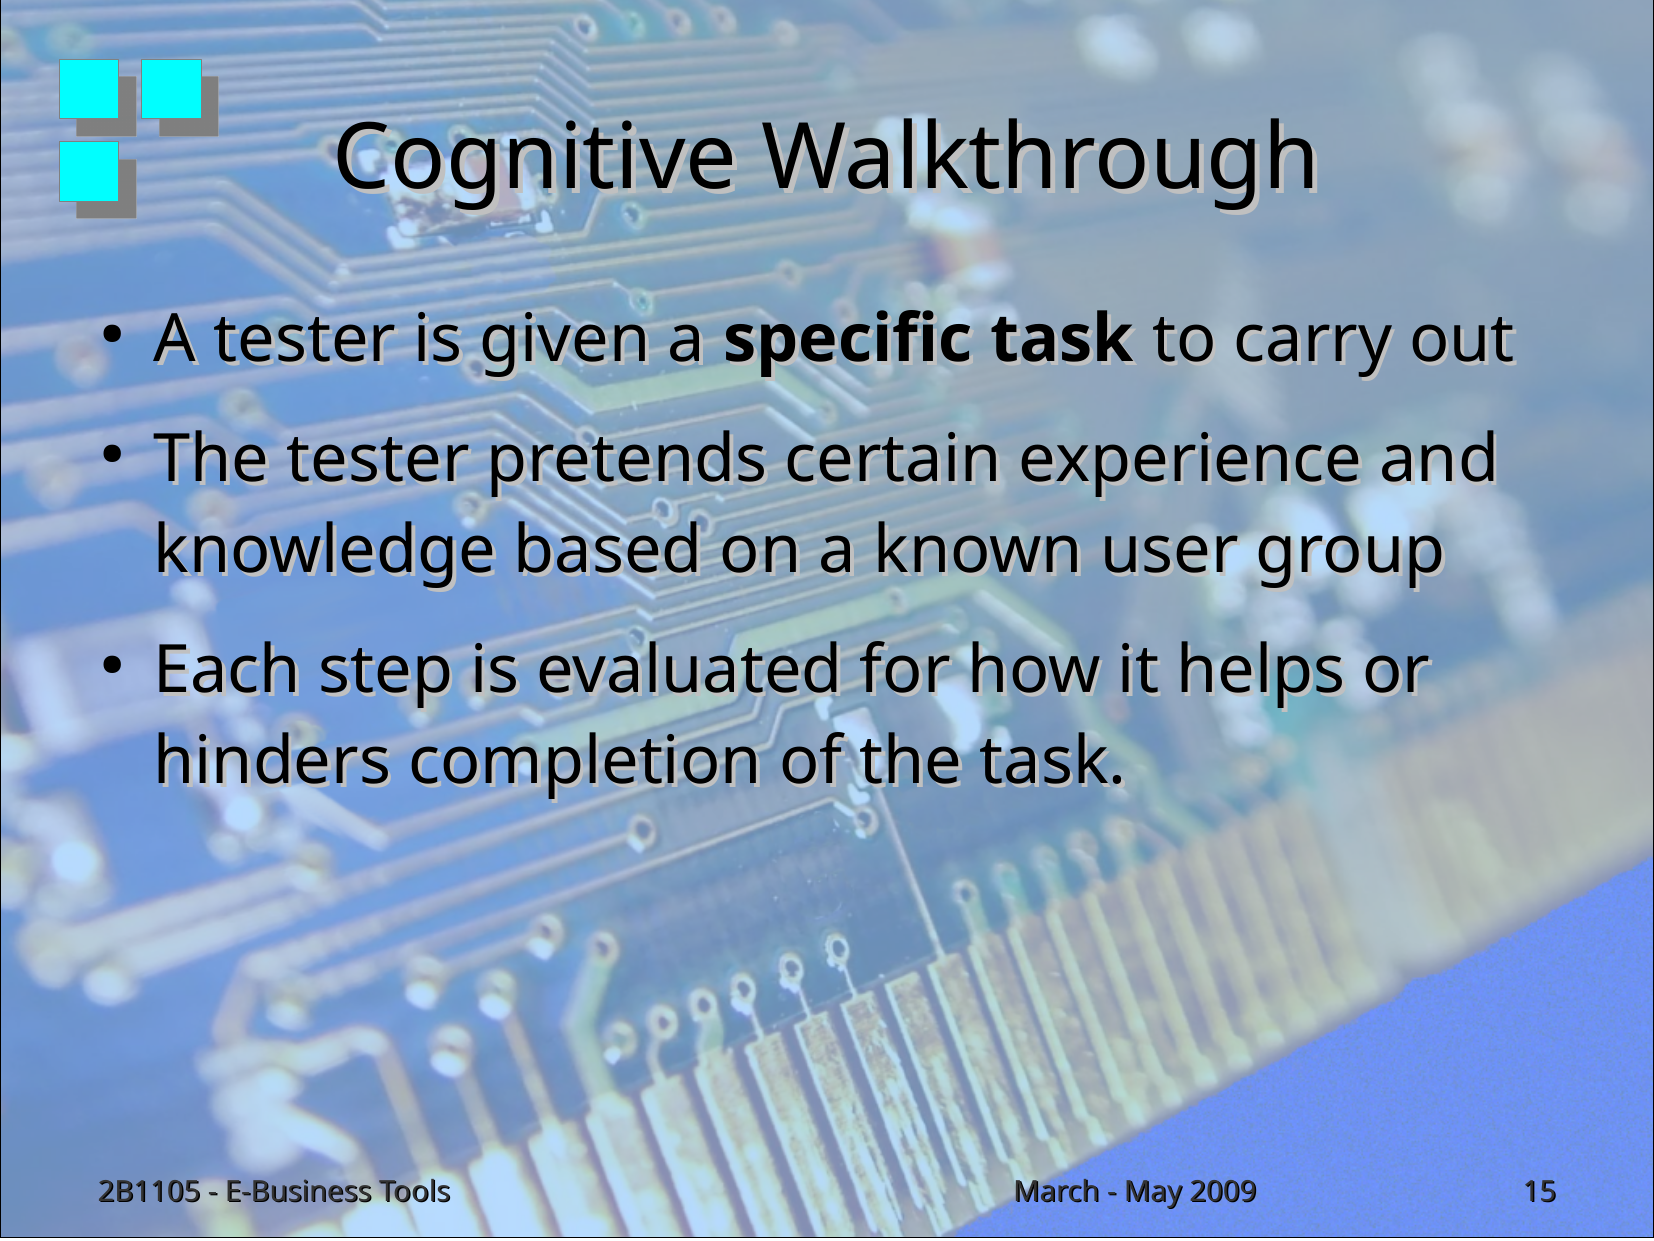

# Cognitive Walkthrough
A tester is given a specific task to carry out
The tester pretends certain experience and knowledge based on a known user group
Each step is evaluated for how it helps or hinders completion of the task.